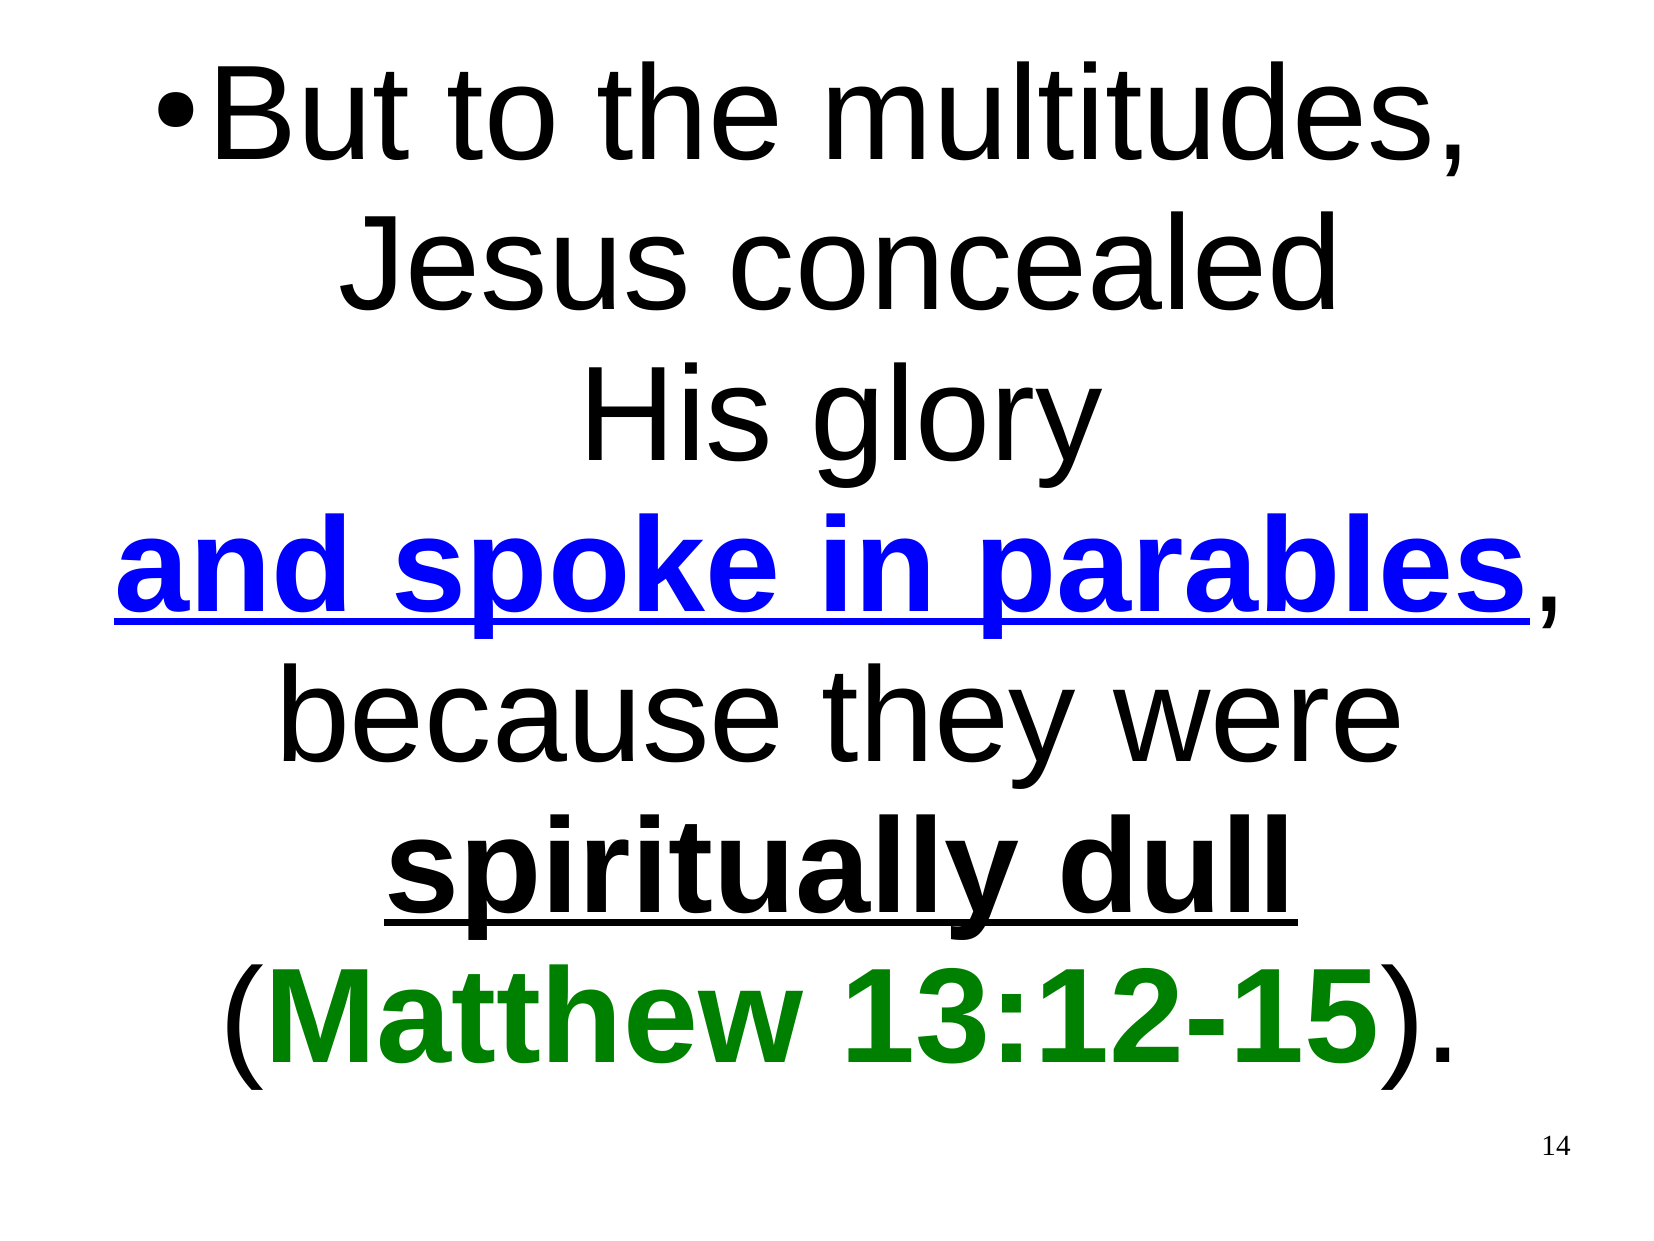

# But to the multitudes, Jesus concealed His glory and spoke in parables, because they were spiritually dull (Matthew 13:12-15).
14